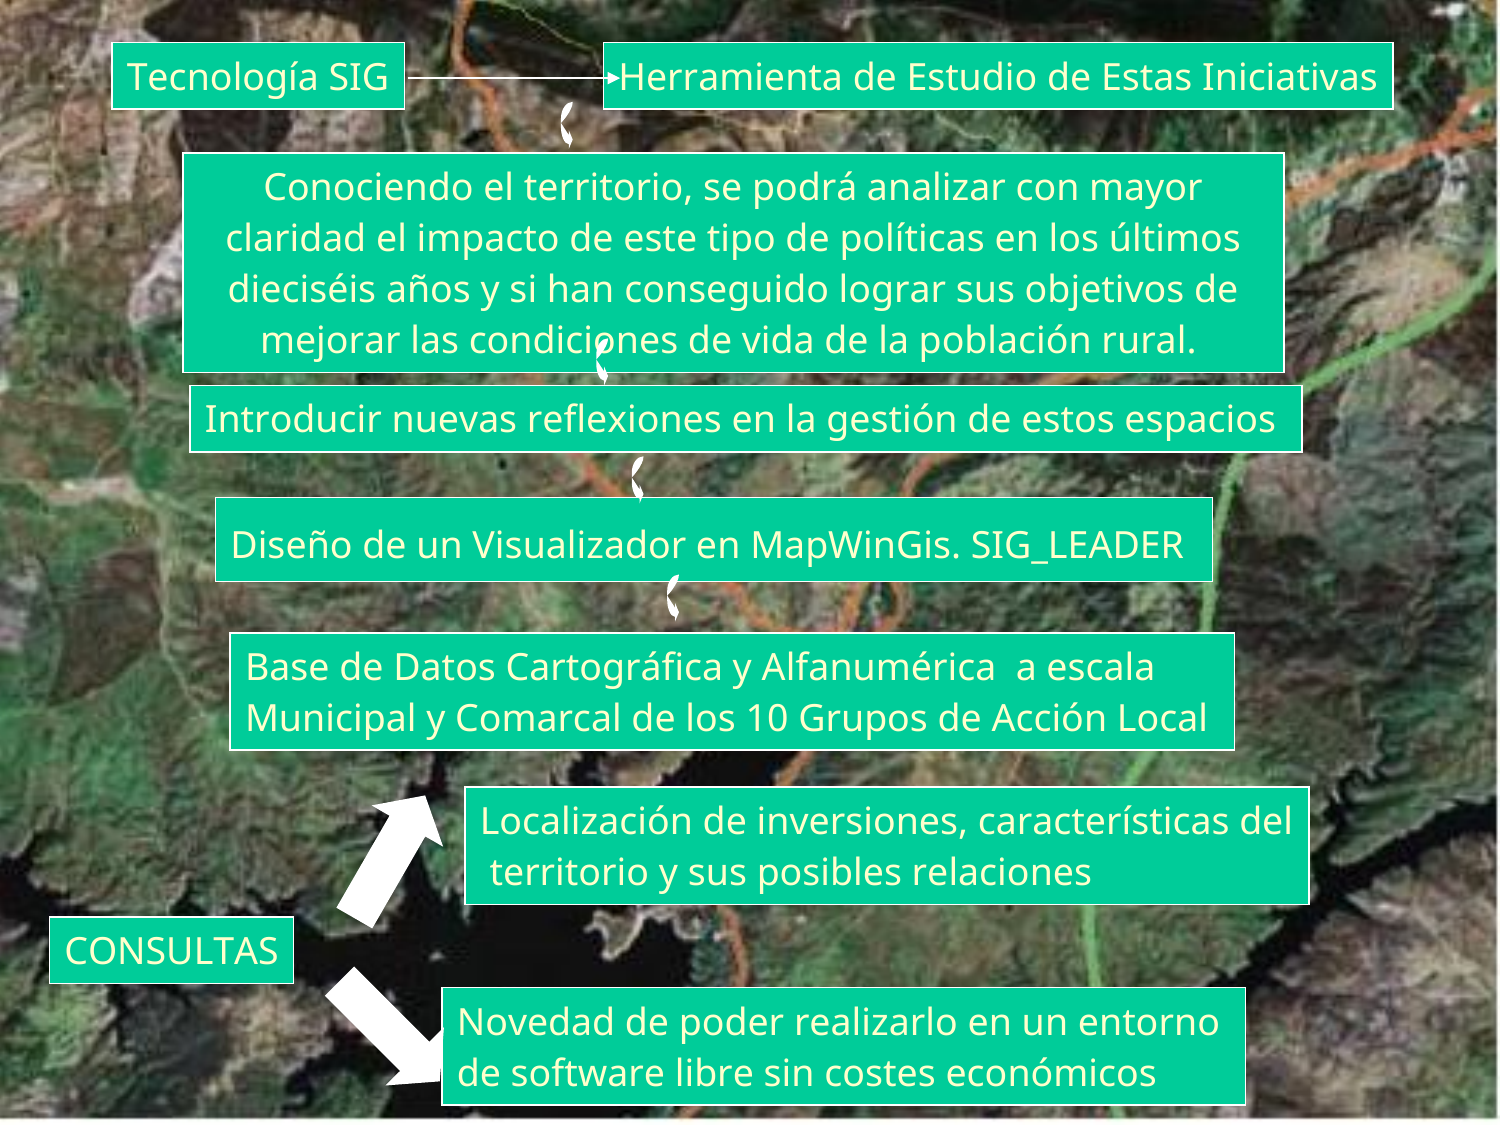

Tecnología SIG
Herramienta de Estudio de Estas Iniciativas
Conociendo el territorio, se podrá analizar con mayor claridad el impacto de este tipo de políticas en los últimos dieciséis años y si han conseguido lograr sus objetivos de mejorar las condiciones de vida de la población rural.
Introducir nuevas reflexiones en la gestión de estos espacios
Diseño de un Visualizador en MapWinGis. SIG_LEADER
Base de Datos Cartográfica y Alfanumérica a escala Municipal y Comarcal de los 10 Grupos de Acción Local
Localización de inversiones, características del
 territorio y sus posibles relaciones
CONSULTAS
Novedad de poder realizarlo en un entorno
de software libre sin costes económicos